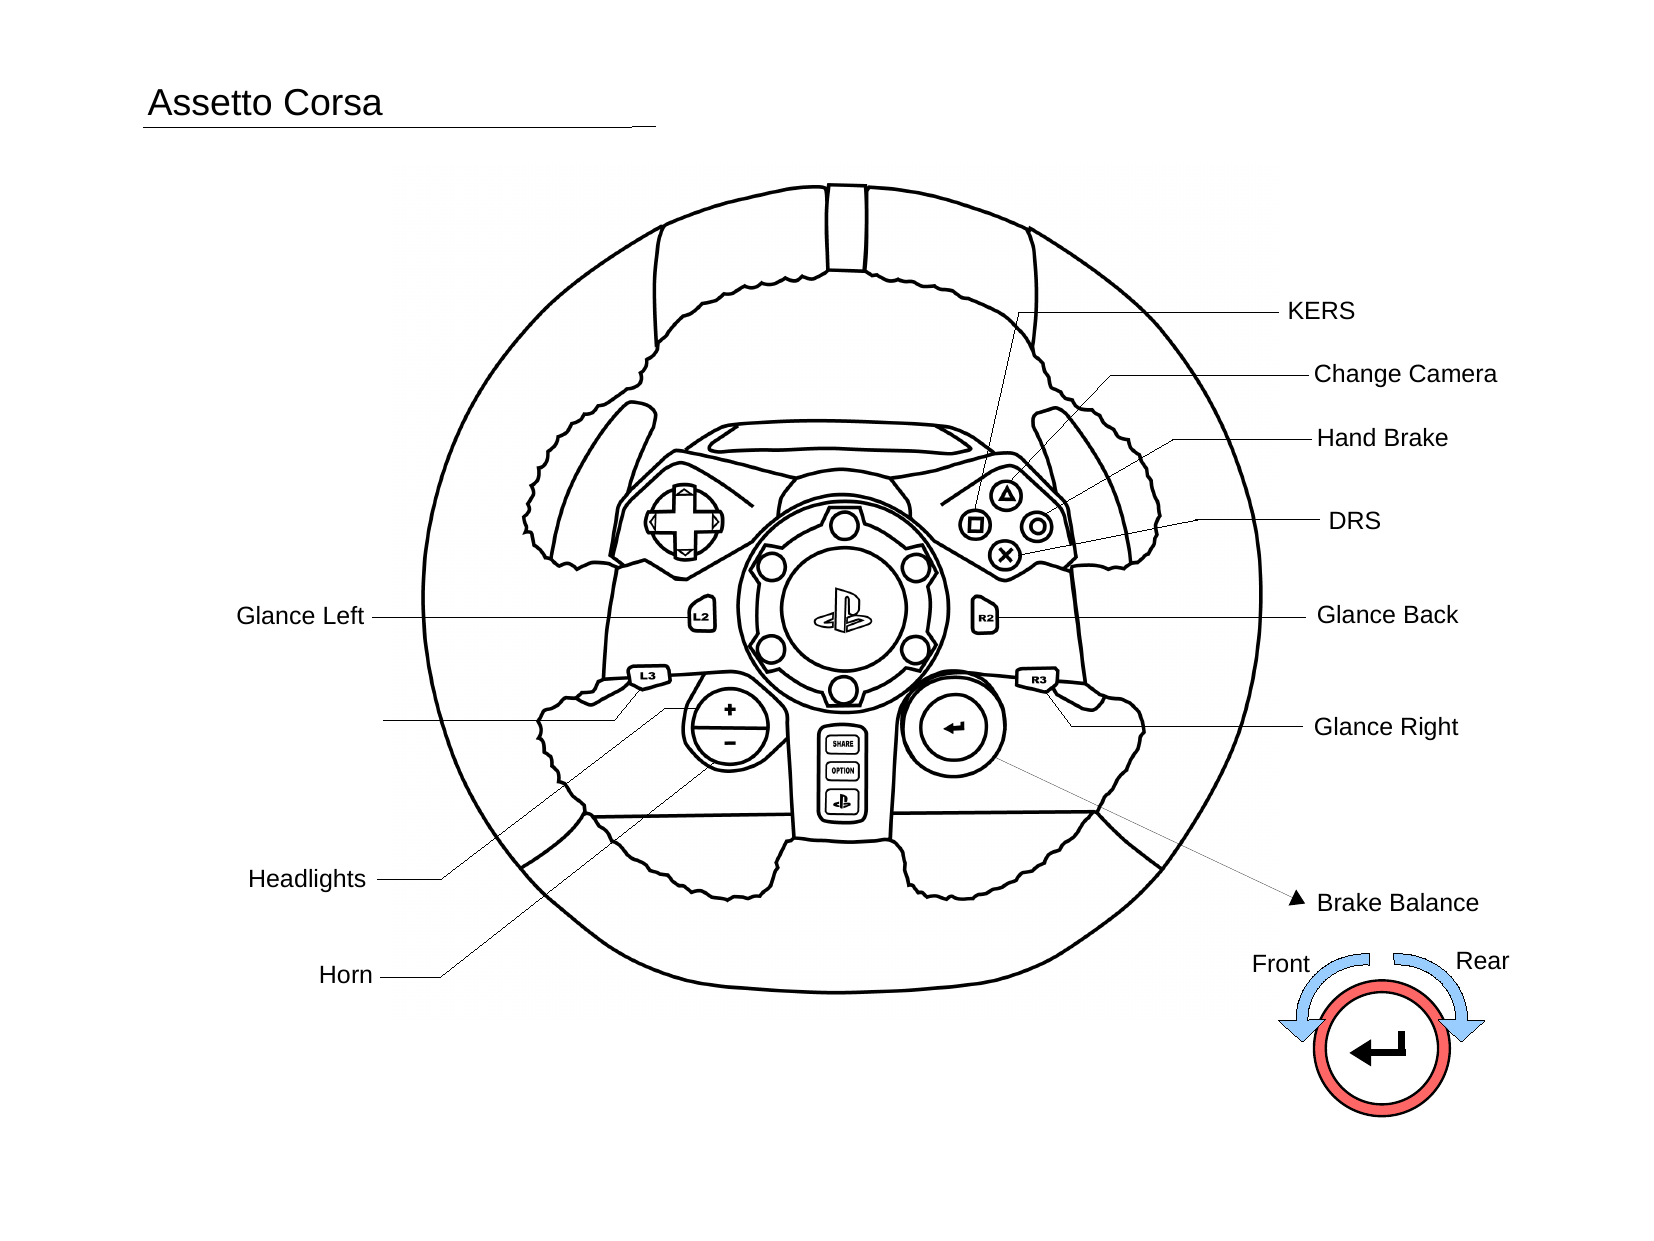

Assetto Corsa
KERS
Change Camera
Hand Brake
DRS
Glance Back
Glance Left
Glance Right
Headlights
Brake Balance
Rear
Front
Horn